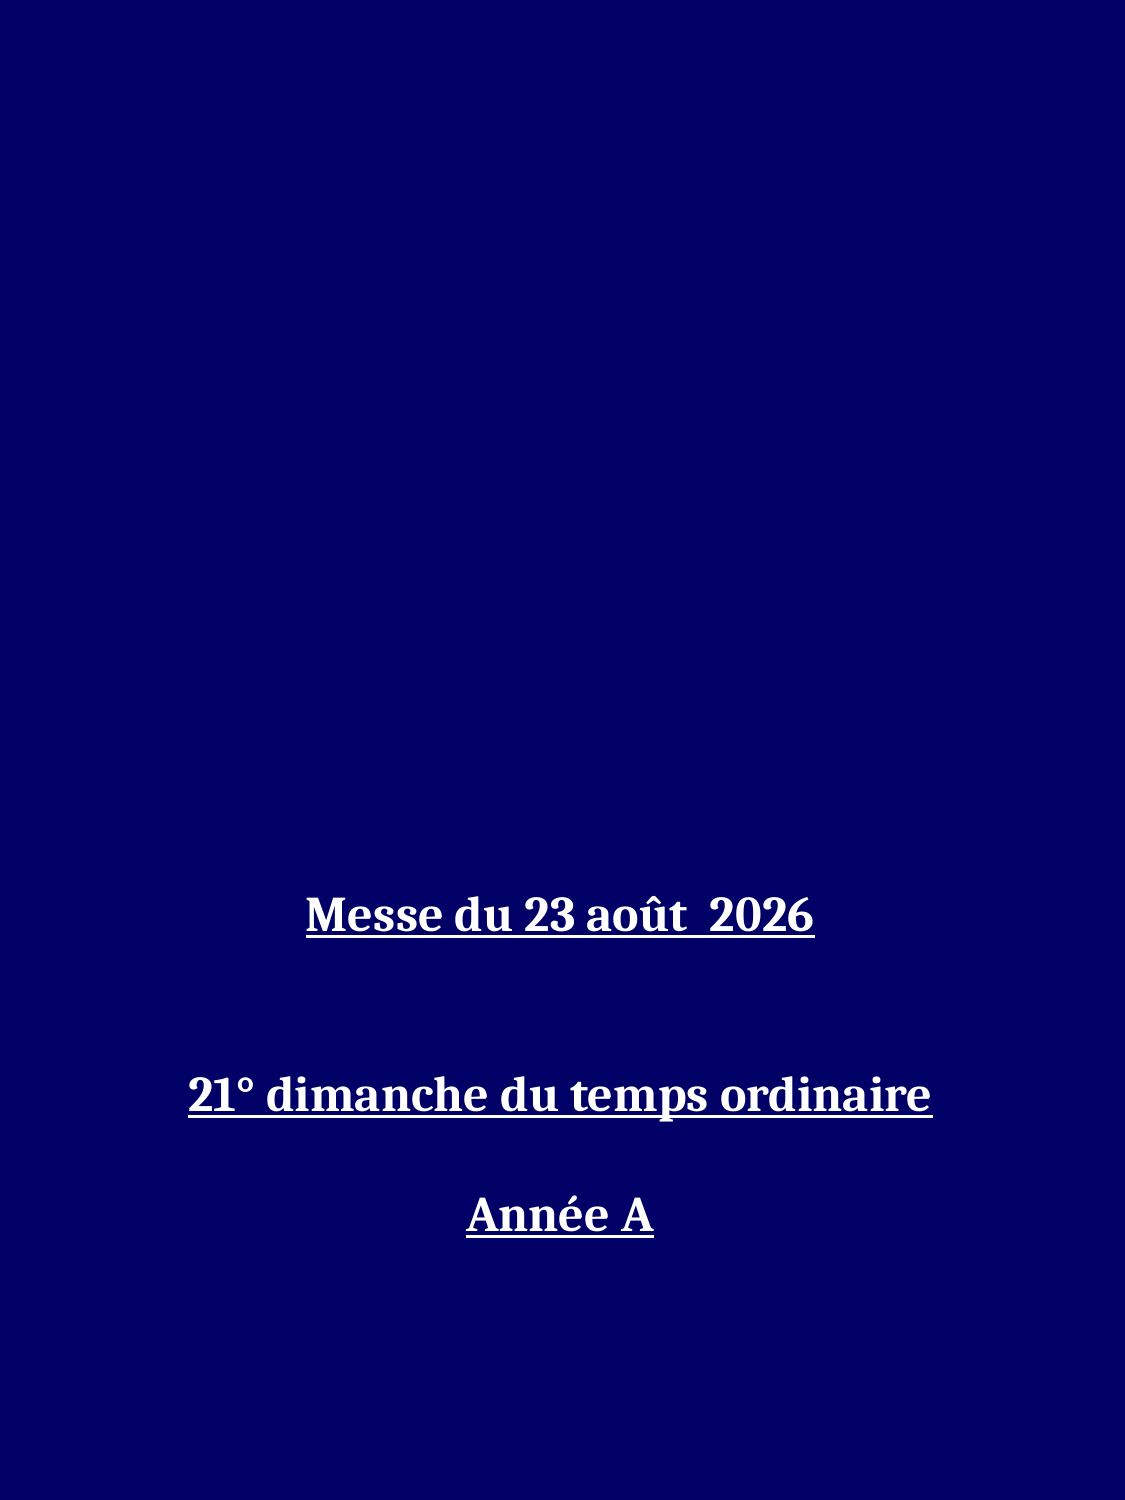

Messe du 23 août 2026
21° dimanche du temps ordinaire
Année A